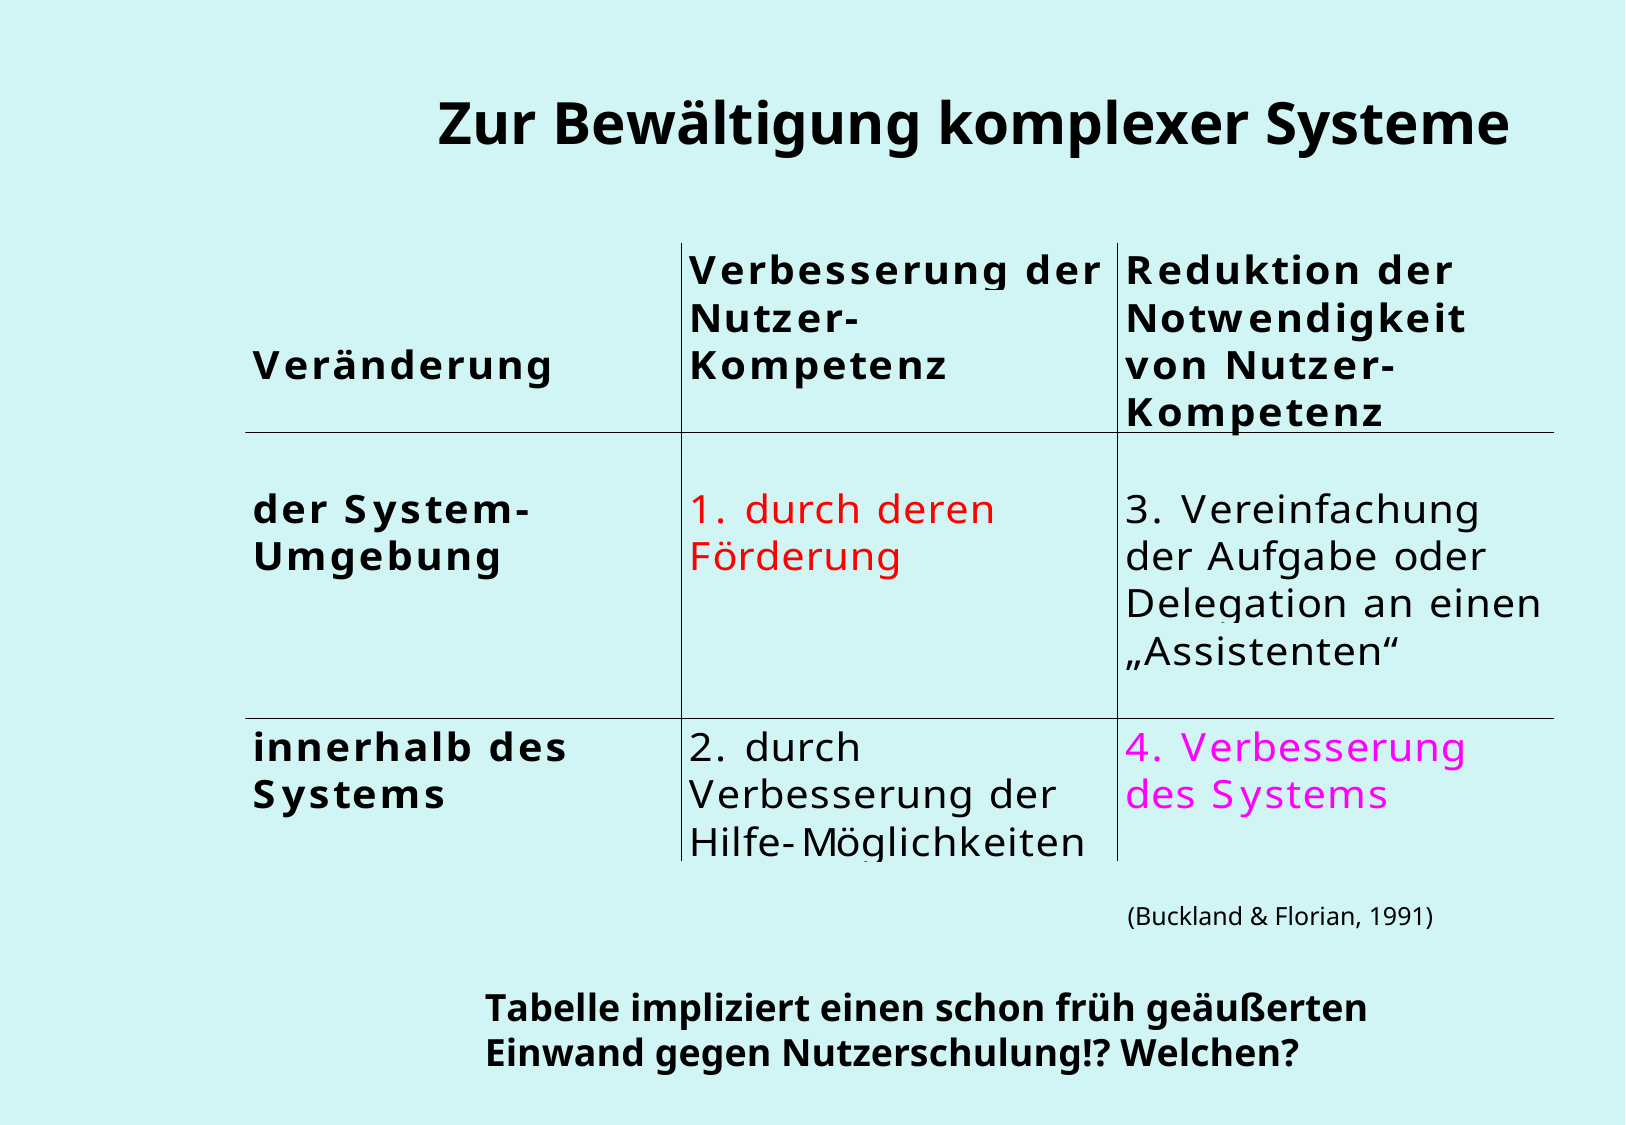

# Zur Bewältigung komplexer Systeme
(Buckland & Florian, 1991)
Tabelle impliziert einen schon früh geäußerten Einwand gegen Nutzerschulung!? Welchen?